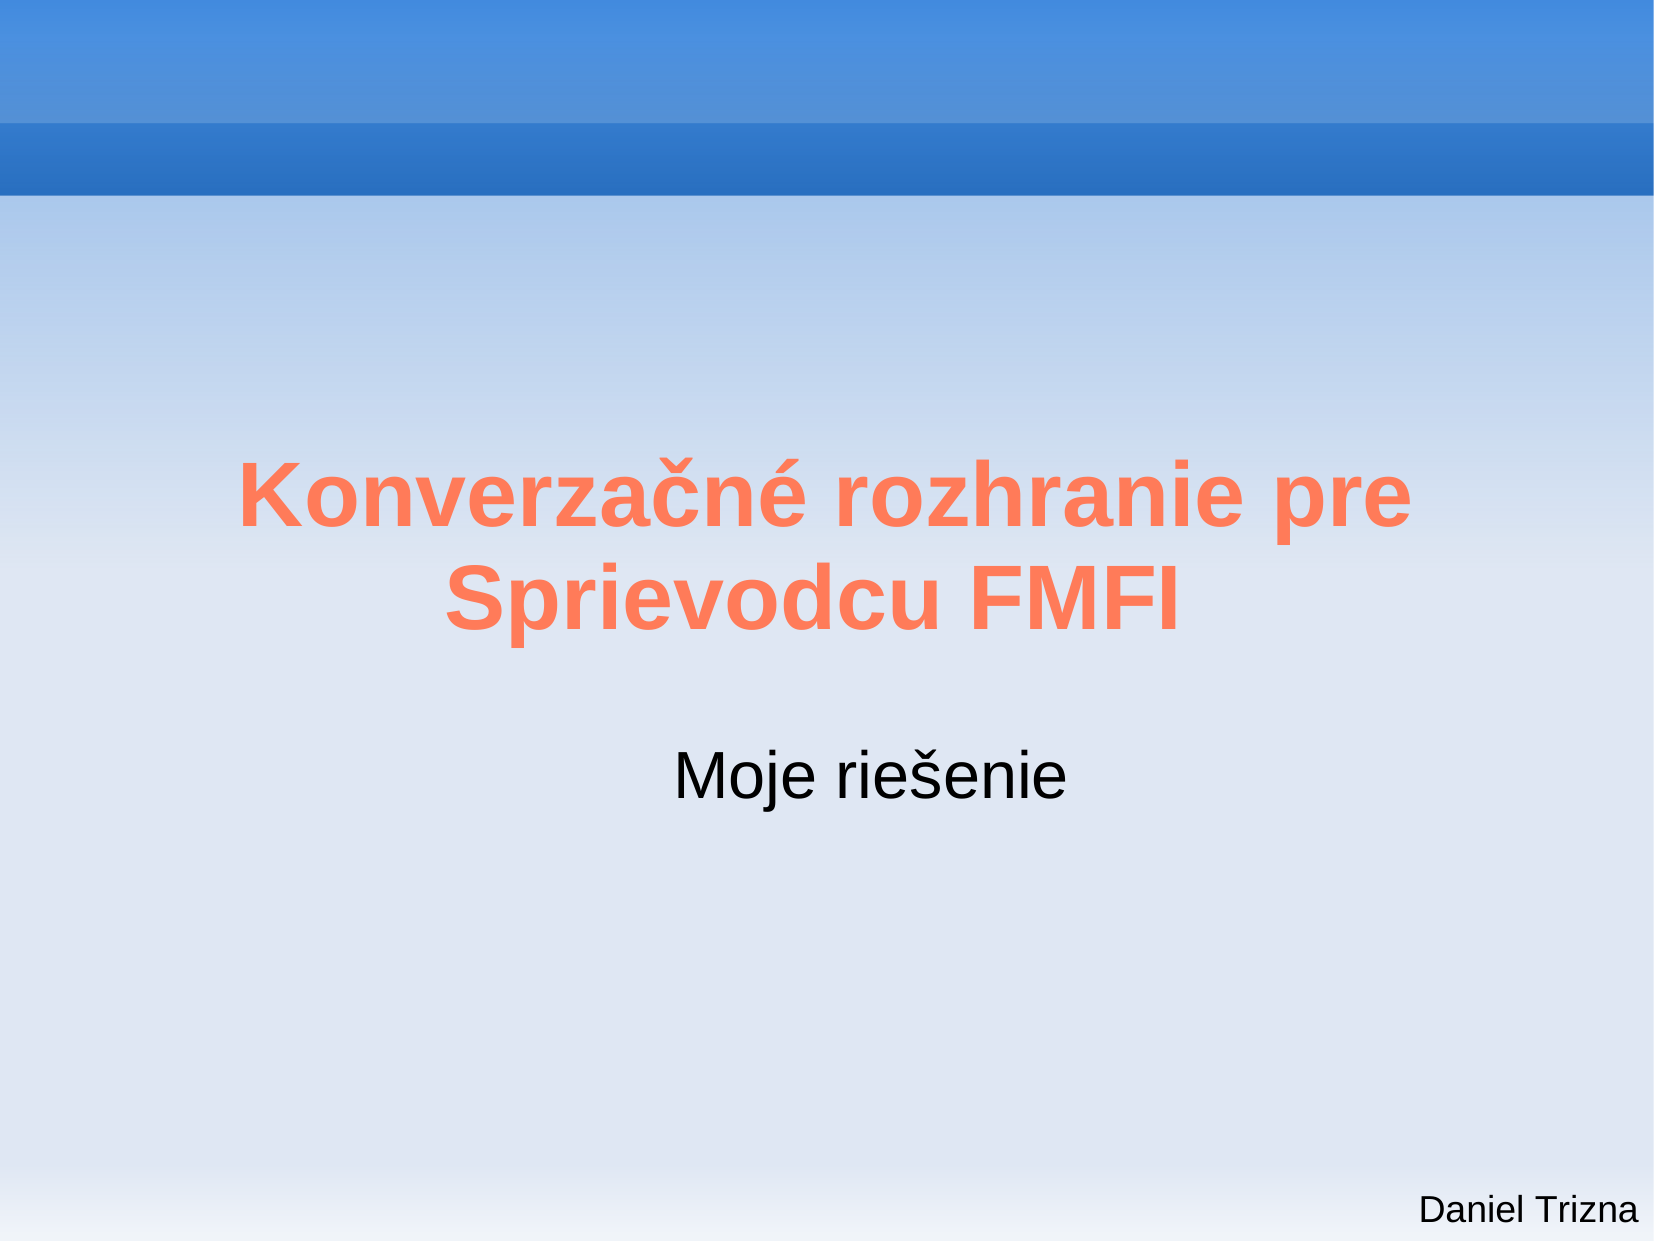

# Konverzačné rozhranie pre Sprievodcu FMFI
Moje riešenie
Daniel Trizna